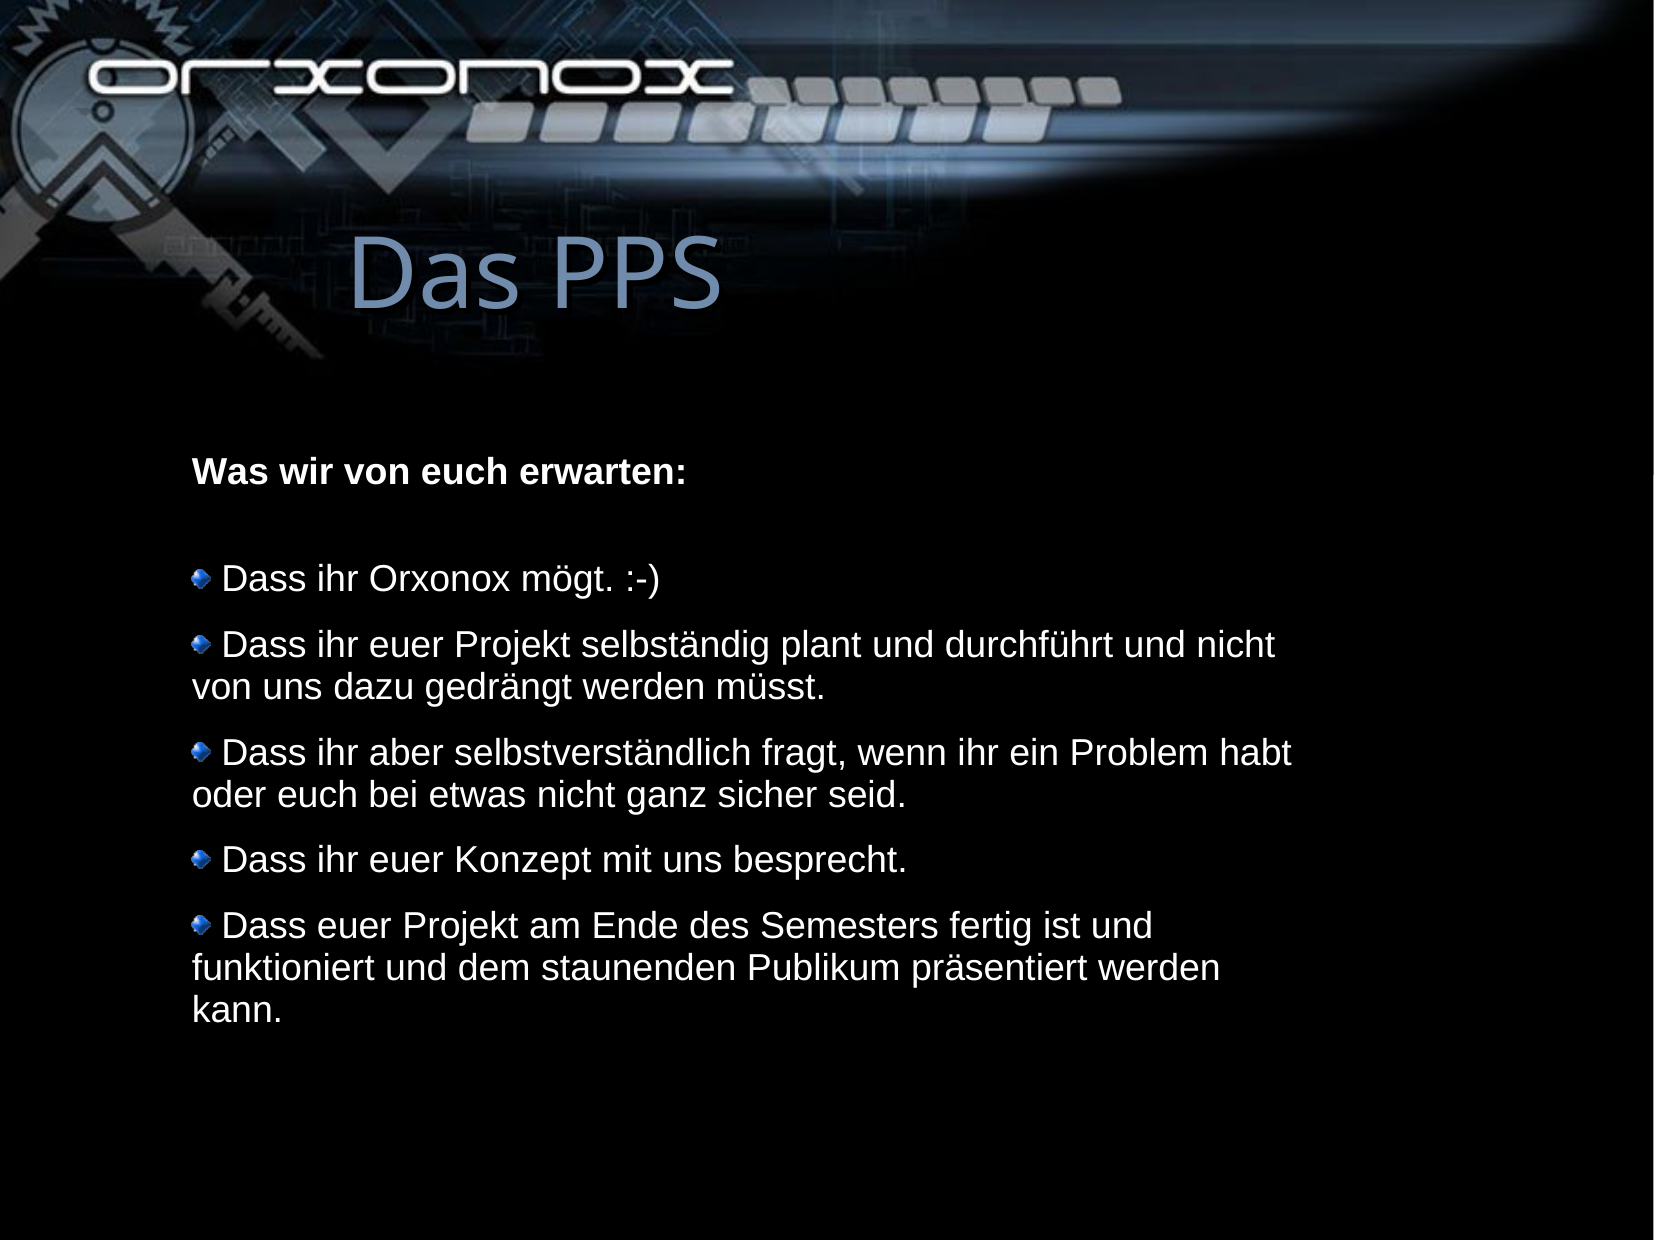

Das PPS
Was wir von euch erwarten:
 Dass ihr Orxonox mögt. :-)
 Dass ihr euer Projekt selbständig plant und durchführt und nicht von uns dazu gedrängt werden müsst.
 Dass ihr aber selbstverständlich fragt, wenn ihr ein Problem habt oder euch bei etwas nicht ganz sicher seid.
 Dass ihr euer Konzept mit uns besprecht.
 Dass euer Projekt am Ende des Semesters fertig ist und funktioniert und dem staunenden Publikum präsentiert werden kann.